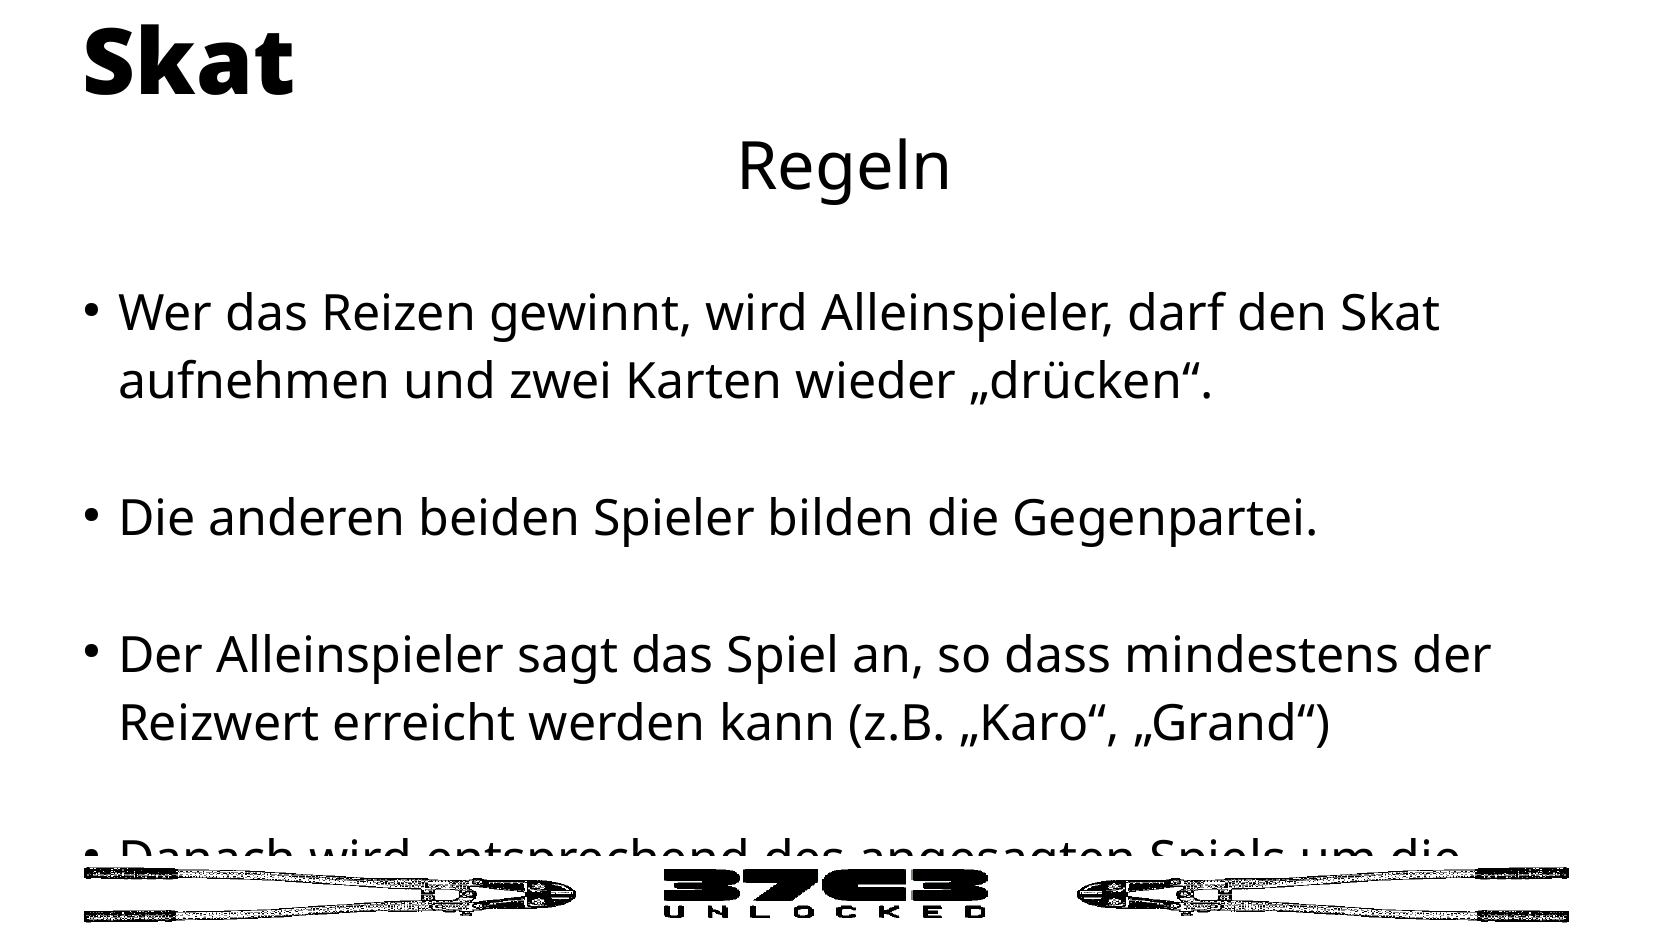

# Skat
Regeln
Wer das Reizen gewinnt, wird Alleinspieler, darf den Skat aufnehmen und zwei Karten wieder „drücken“.
Die anderen beiden Spieler bilden die Gegenpartei.
Der Alleinspieler sagt das Spiel an, so dass mindestens der Reizwert erreicht werden kann (z.B. „Karo“, „Grand“)
Danach wird entsprechend des angesagten Spiels um die Stiche gekämpft.